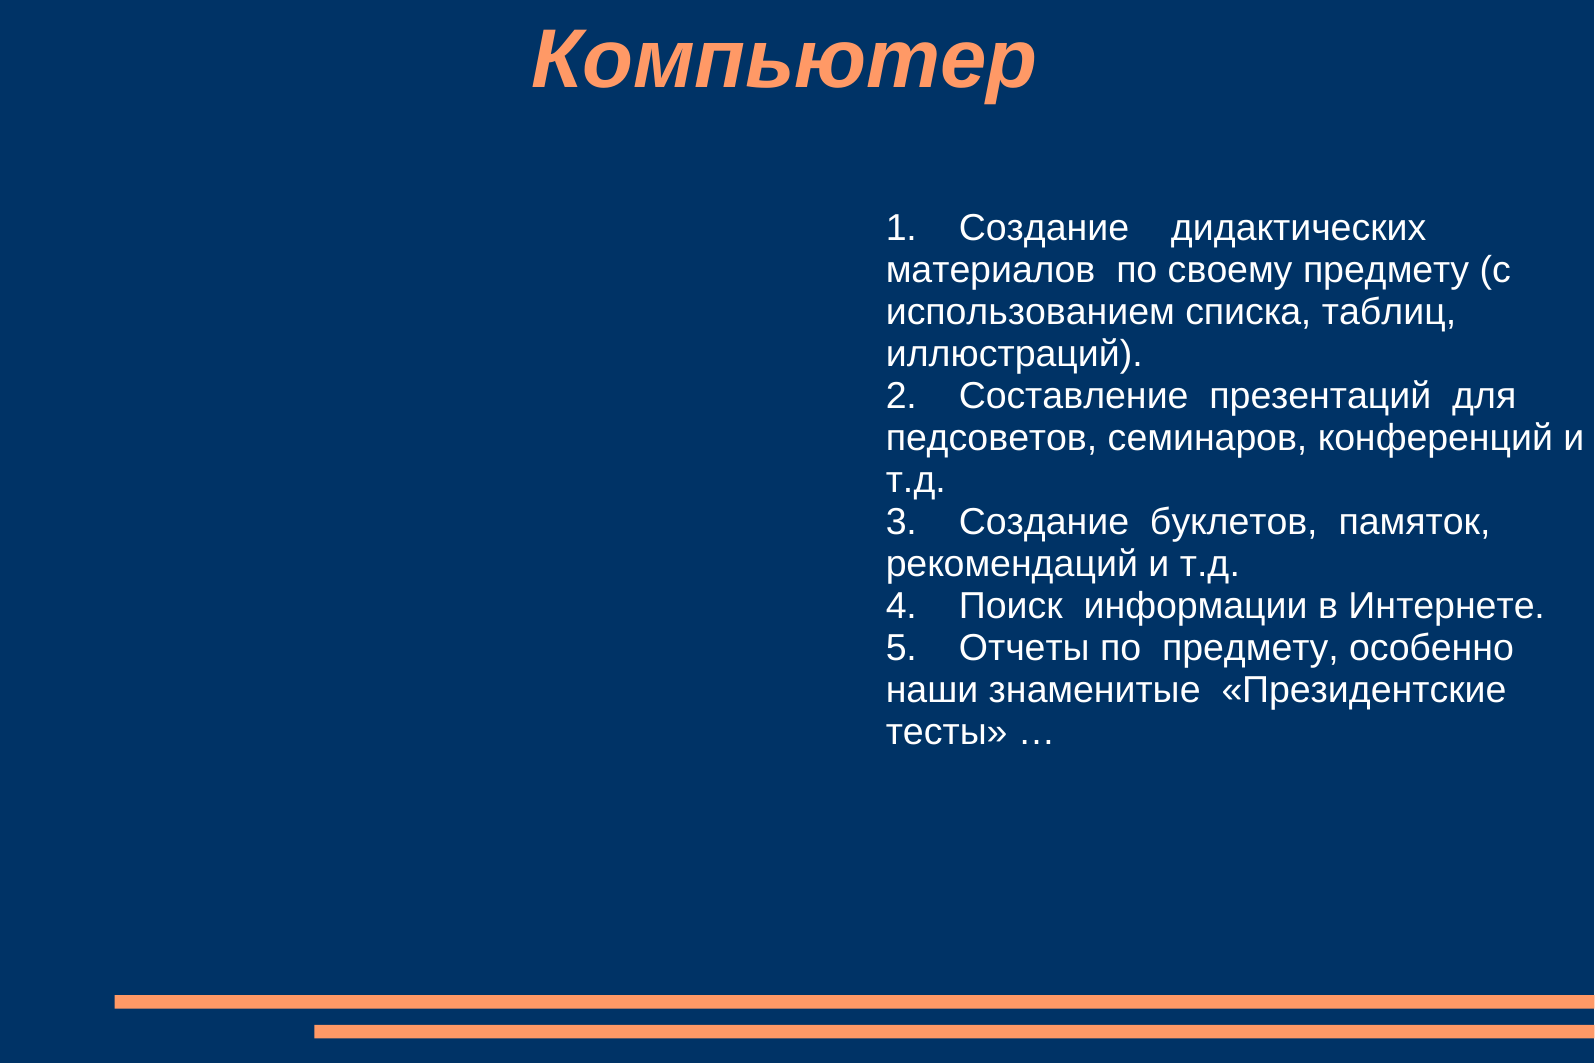

# Компьютер
1. Создание дидактических материалов по своему предмету (с использованием списка, таблиц, иллюстраций).
2. Составление презентаций для педсоветов, семинаров, конференций и т.д.
3. Создание буклетов, памяток, рекомендаций и т.д.
4. Поиск информации в Интернете.
5. Отчеты по предмету, особенно наши знаменитые «Президентские тесты» …